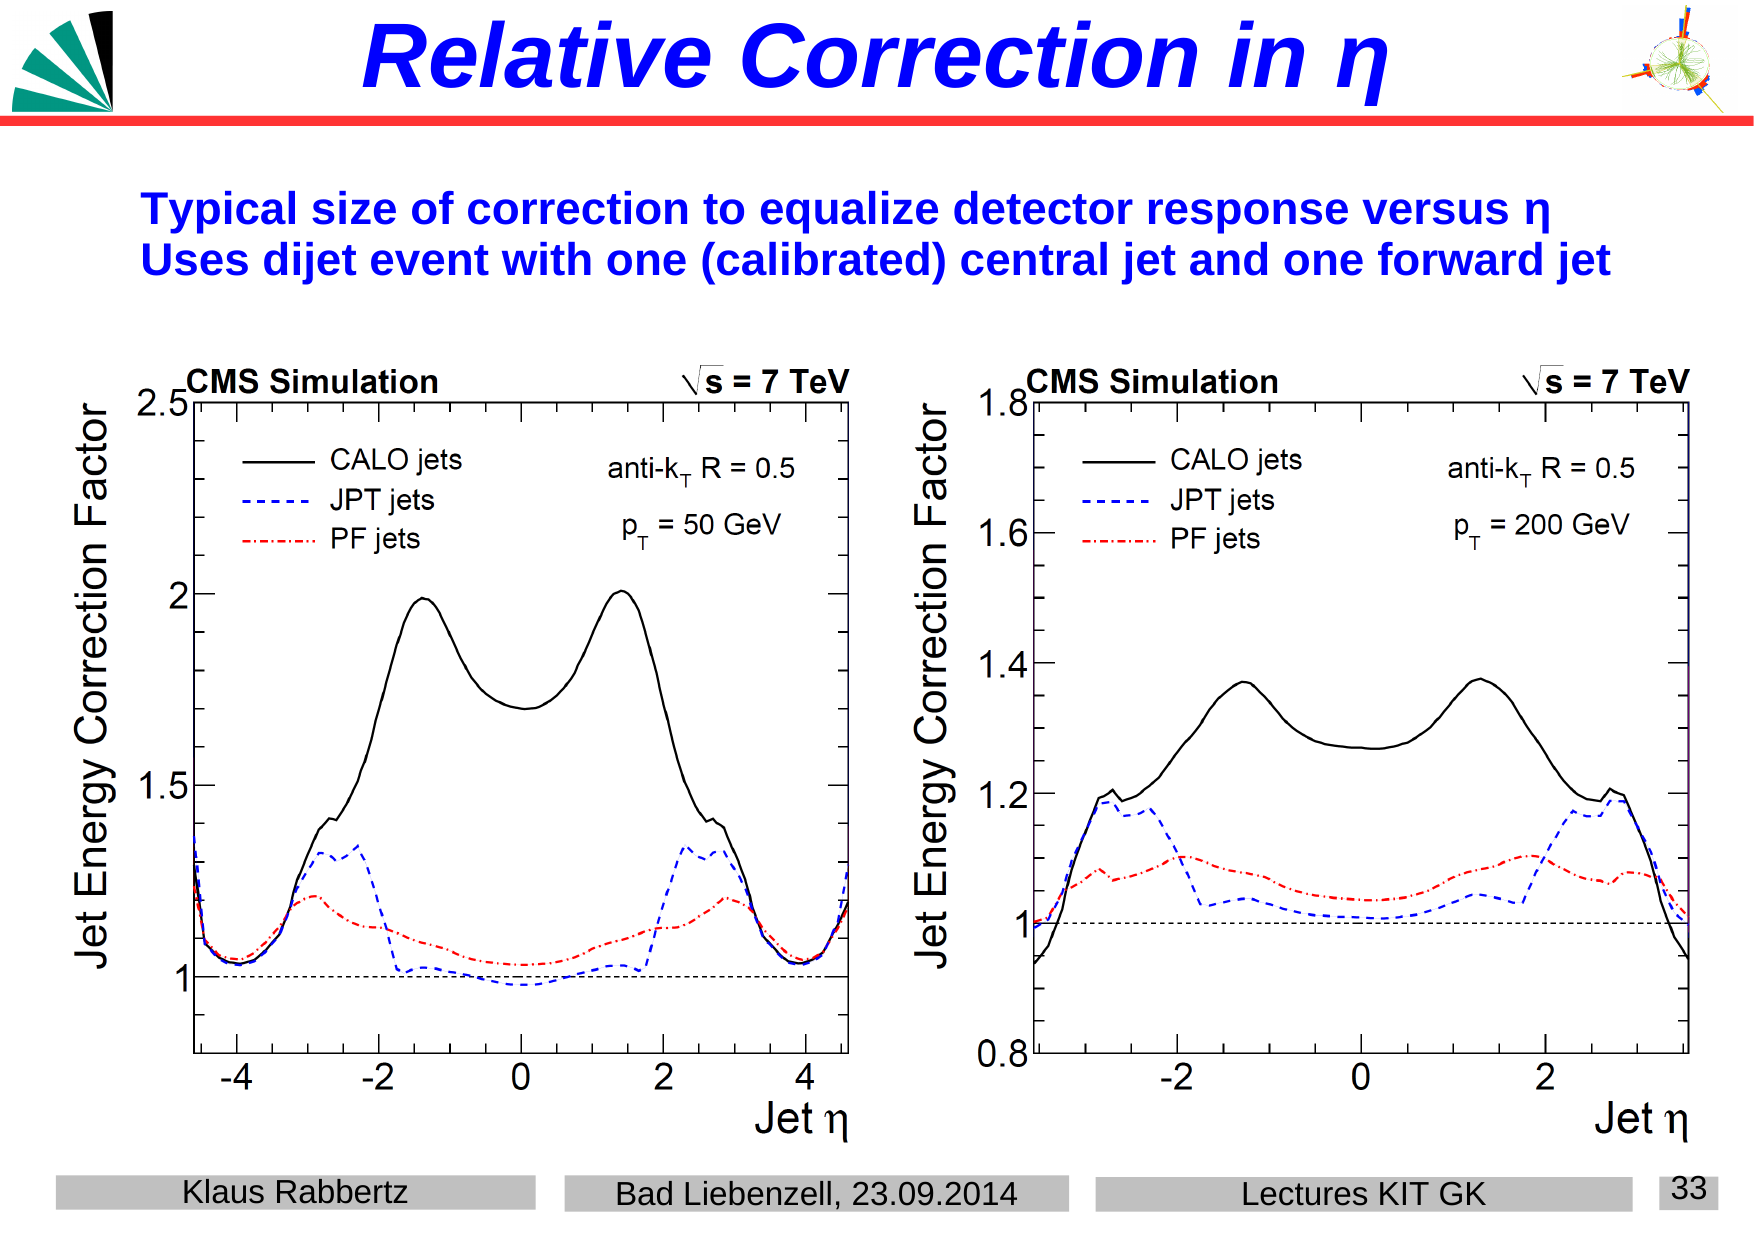

# Relative Correction in η
Typical size of correction to equalize detector response versus η
Uses dijet event with one (calibrated) central jet and one forward jet